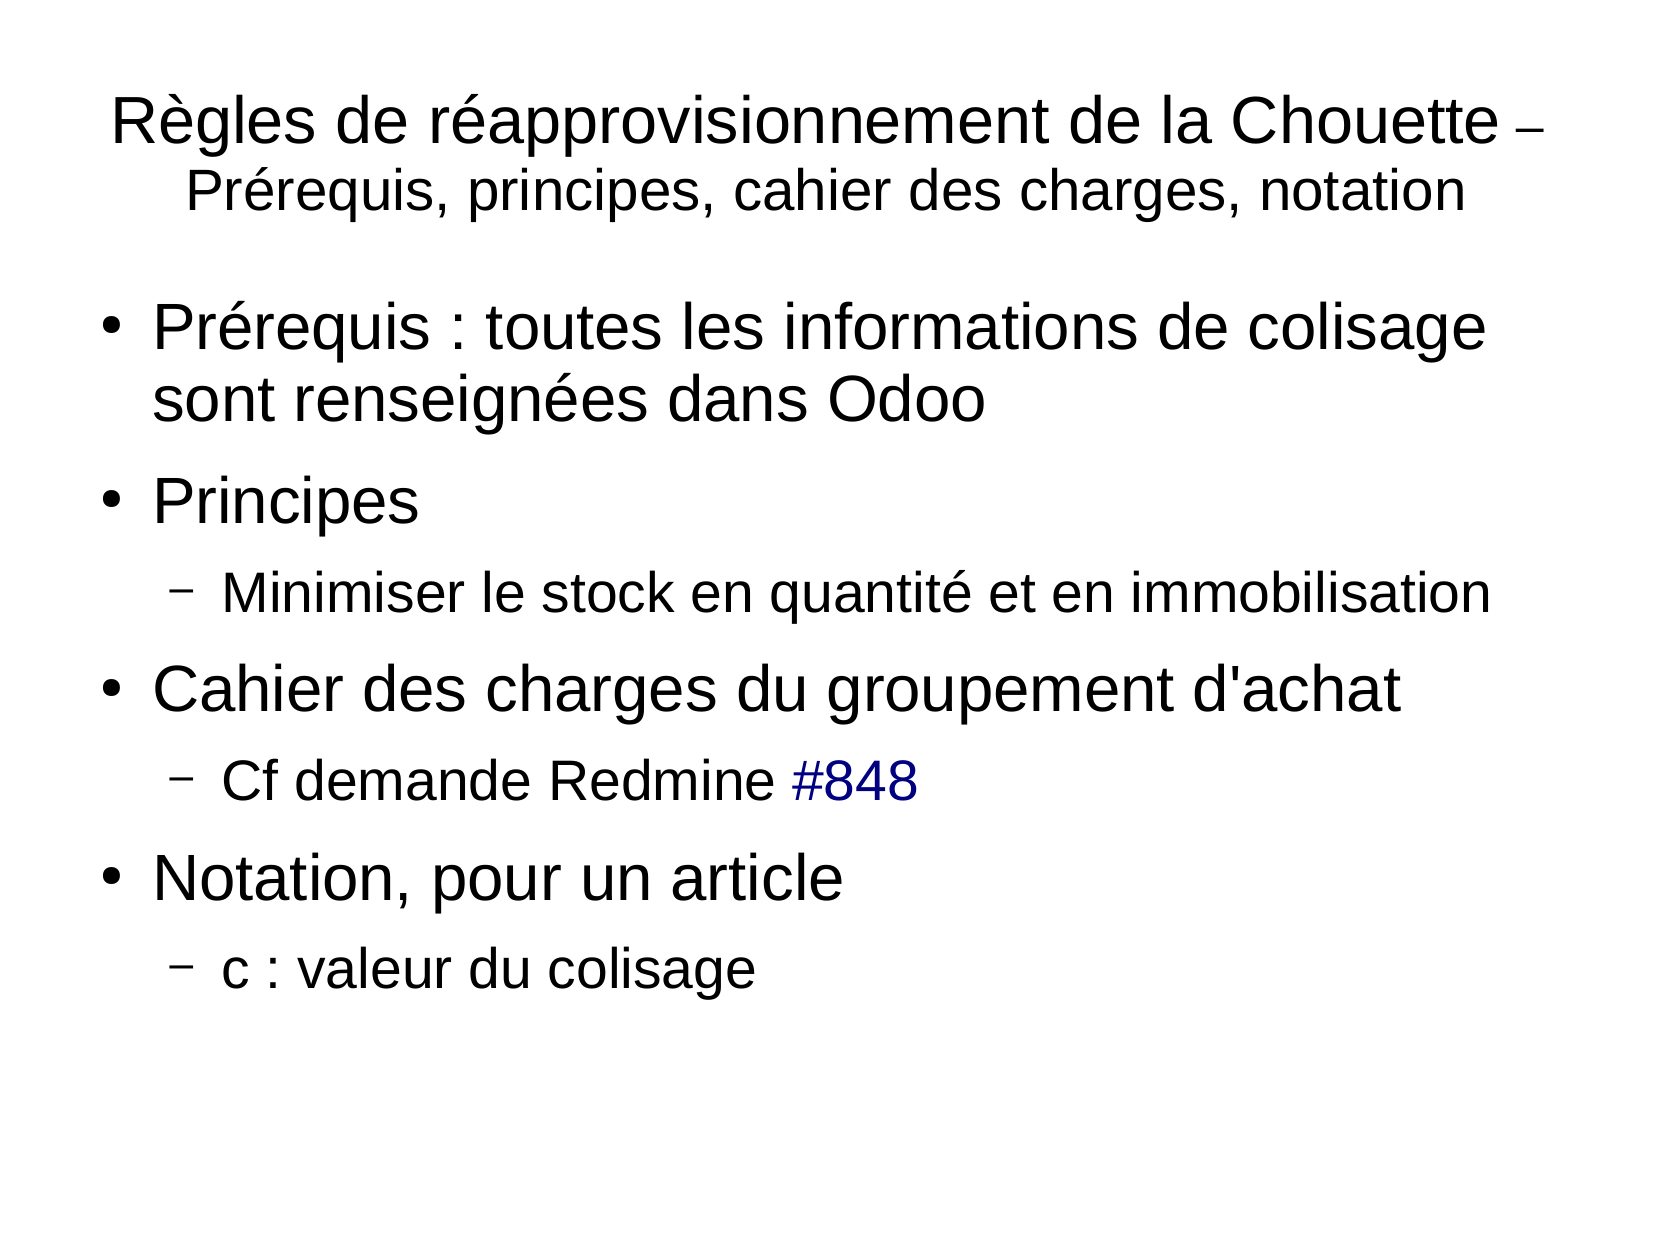

# Règles de réapprovisionnement de la Chouette – Prérequis, principes, cahier des charges, notation
Prérequis : toutes les informations de colisage sont renseignées dans Odoo
Principes
Minimiser le stock en quantité et en immobilisation
Cahier des charges du groupement d'achat
Cf demande Redmine #848
Notation, pour un article
c : valeur du colisage